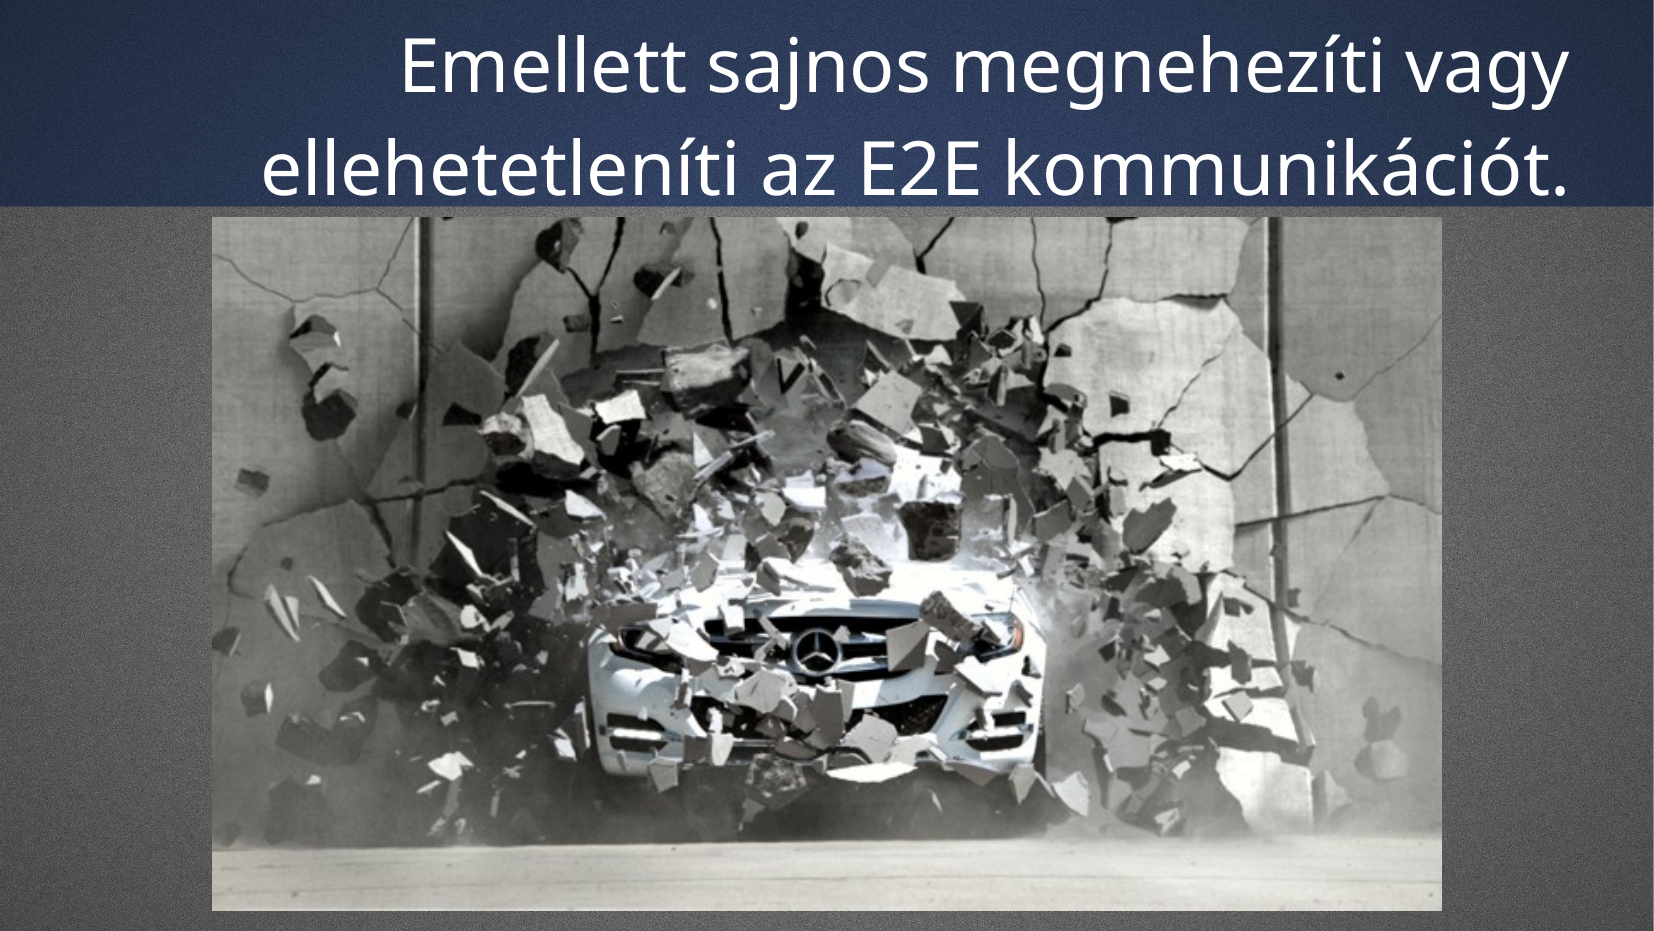

# Emellett sajnos megnehezíti vagy ellehetetleníti az E2E kommunikációt.